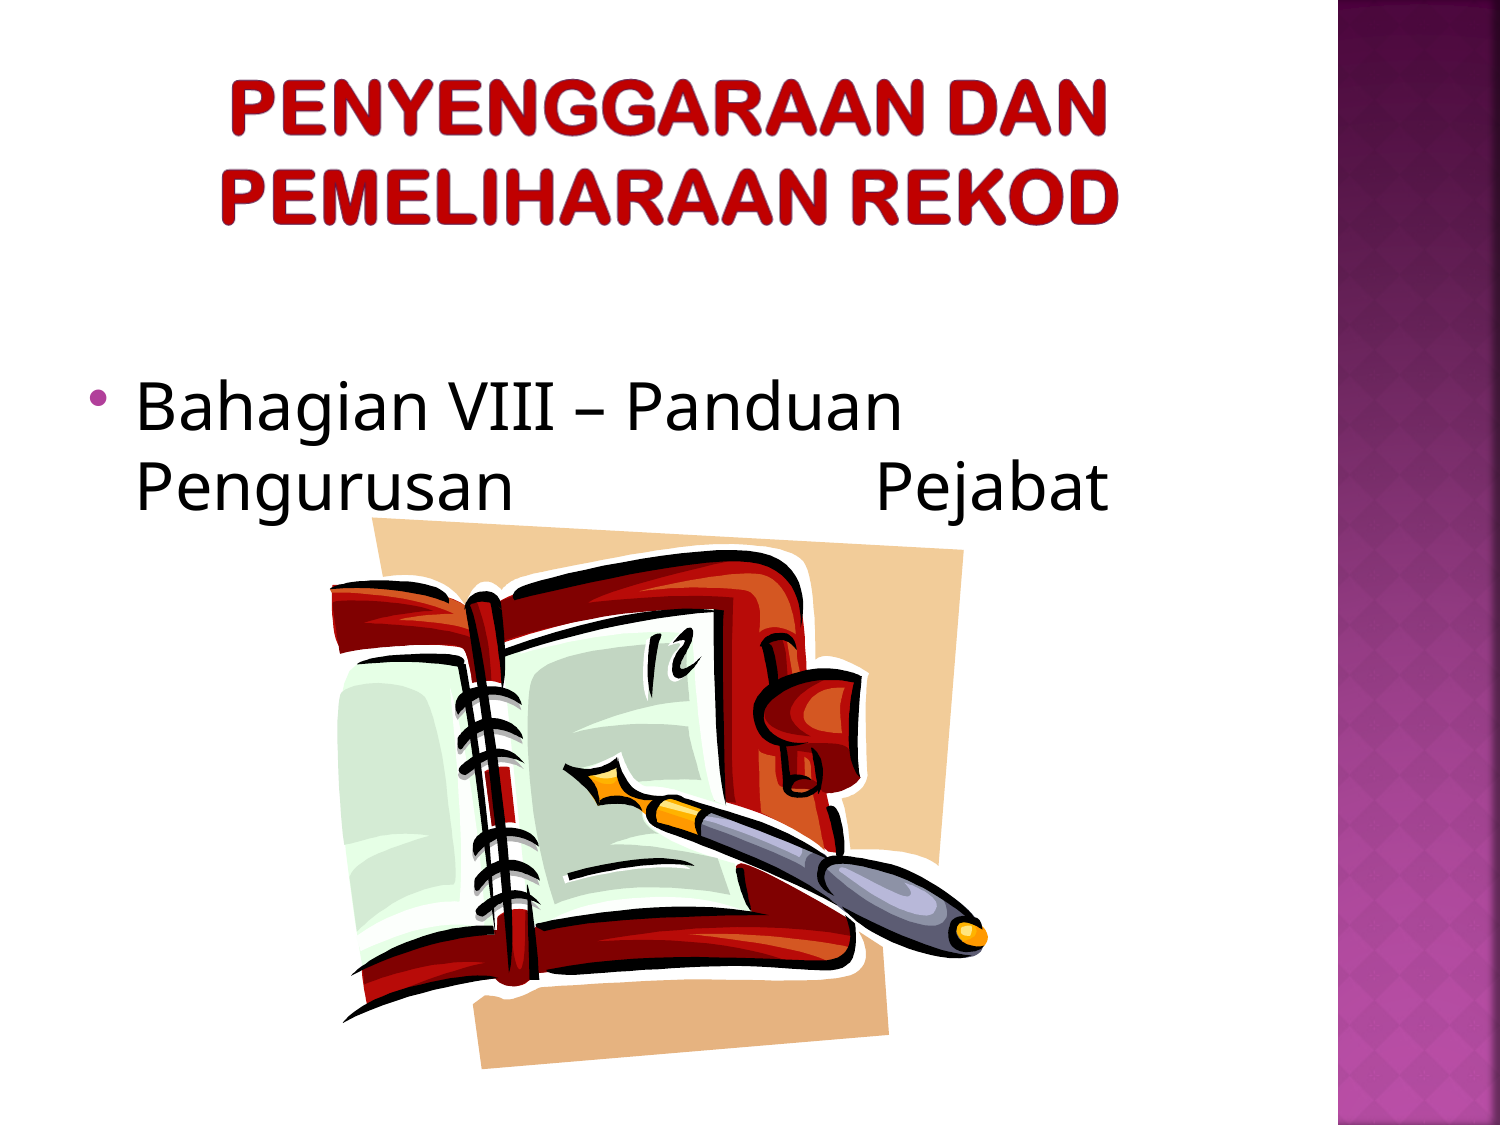

# Bahagian VIII – Panduan Pengurusan 			 Pejabat